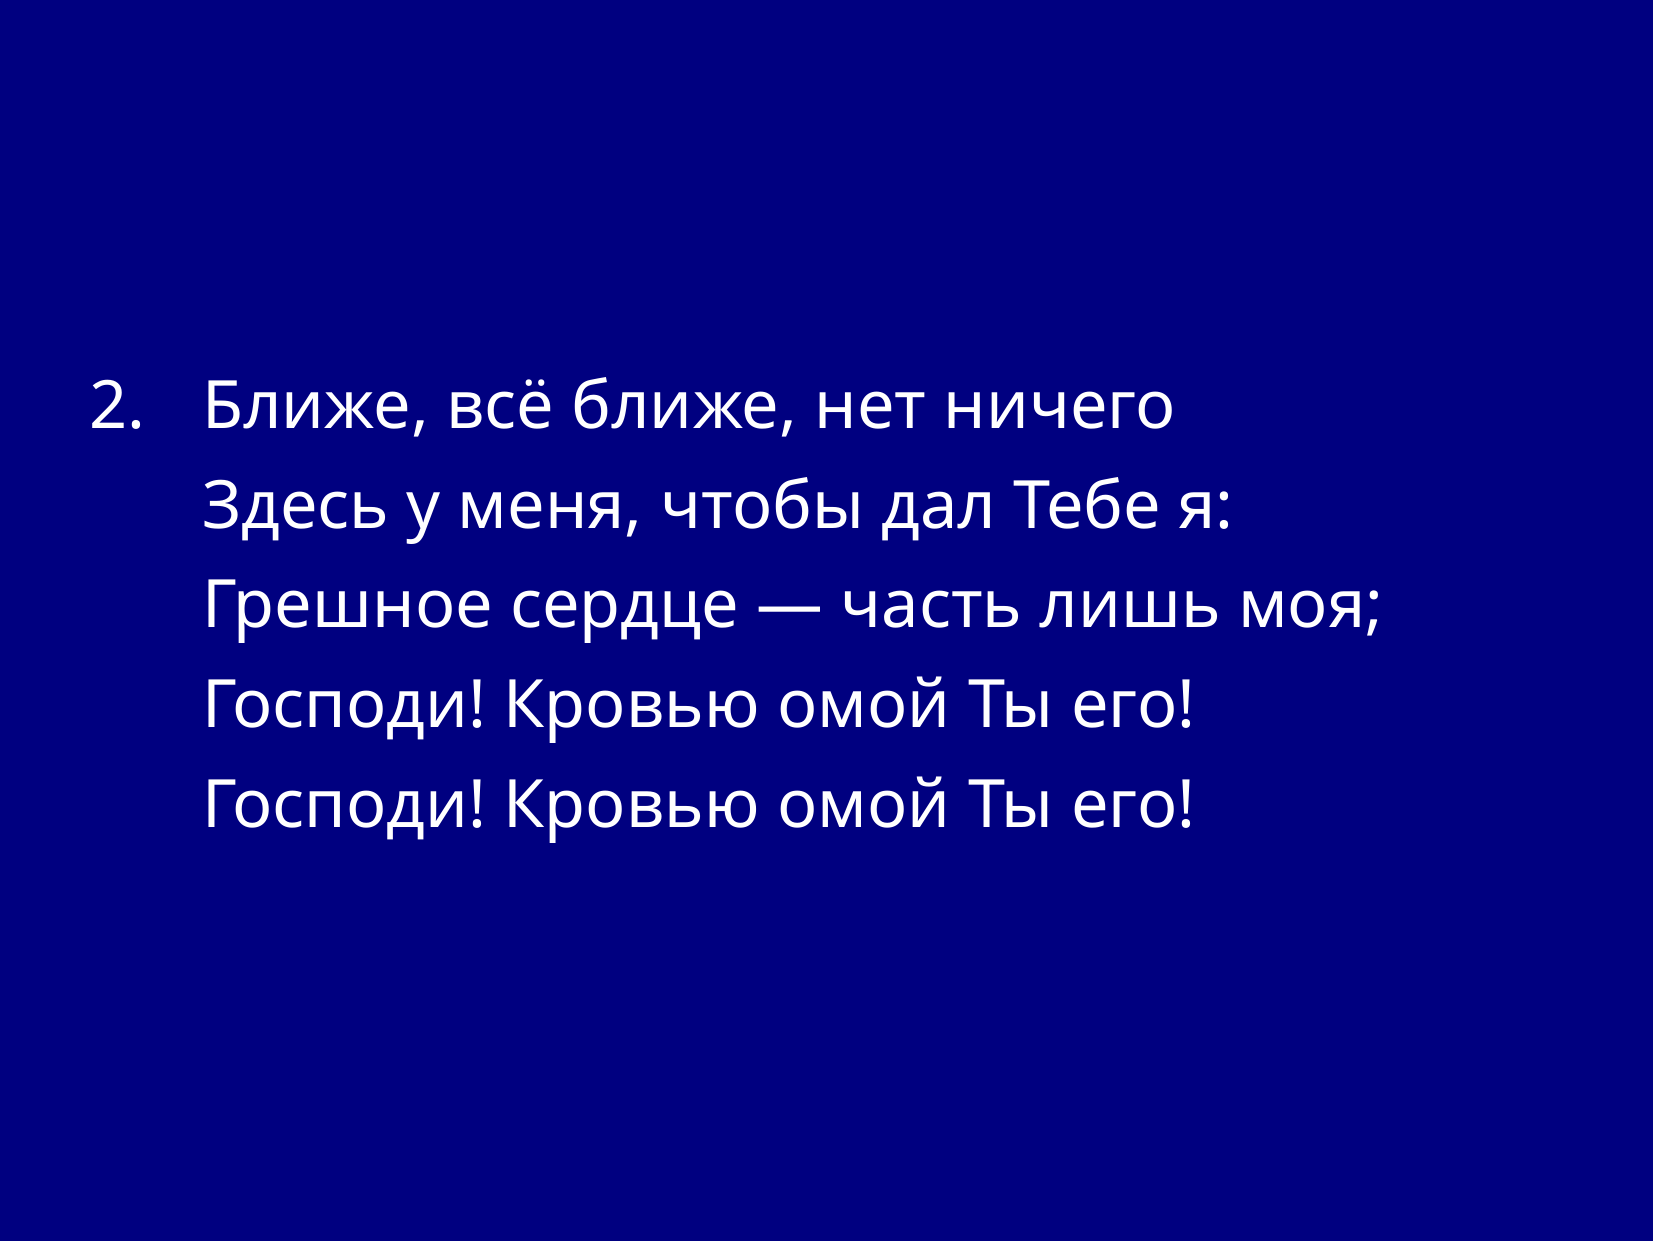

2.	Ближе, всё ближе, нет ничего
	Здесь у меня, чтобы дал Тебе я:
	Грешное сердце — часть лишь моя;
	Господи! Кровью омой Ты его!
	Господи! Кровью омой Ты его!